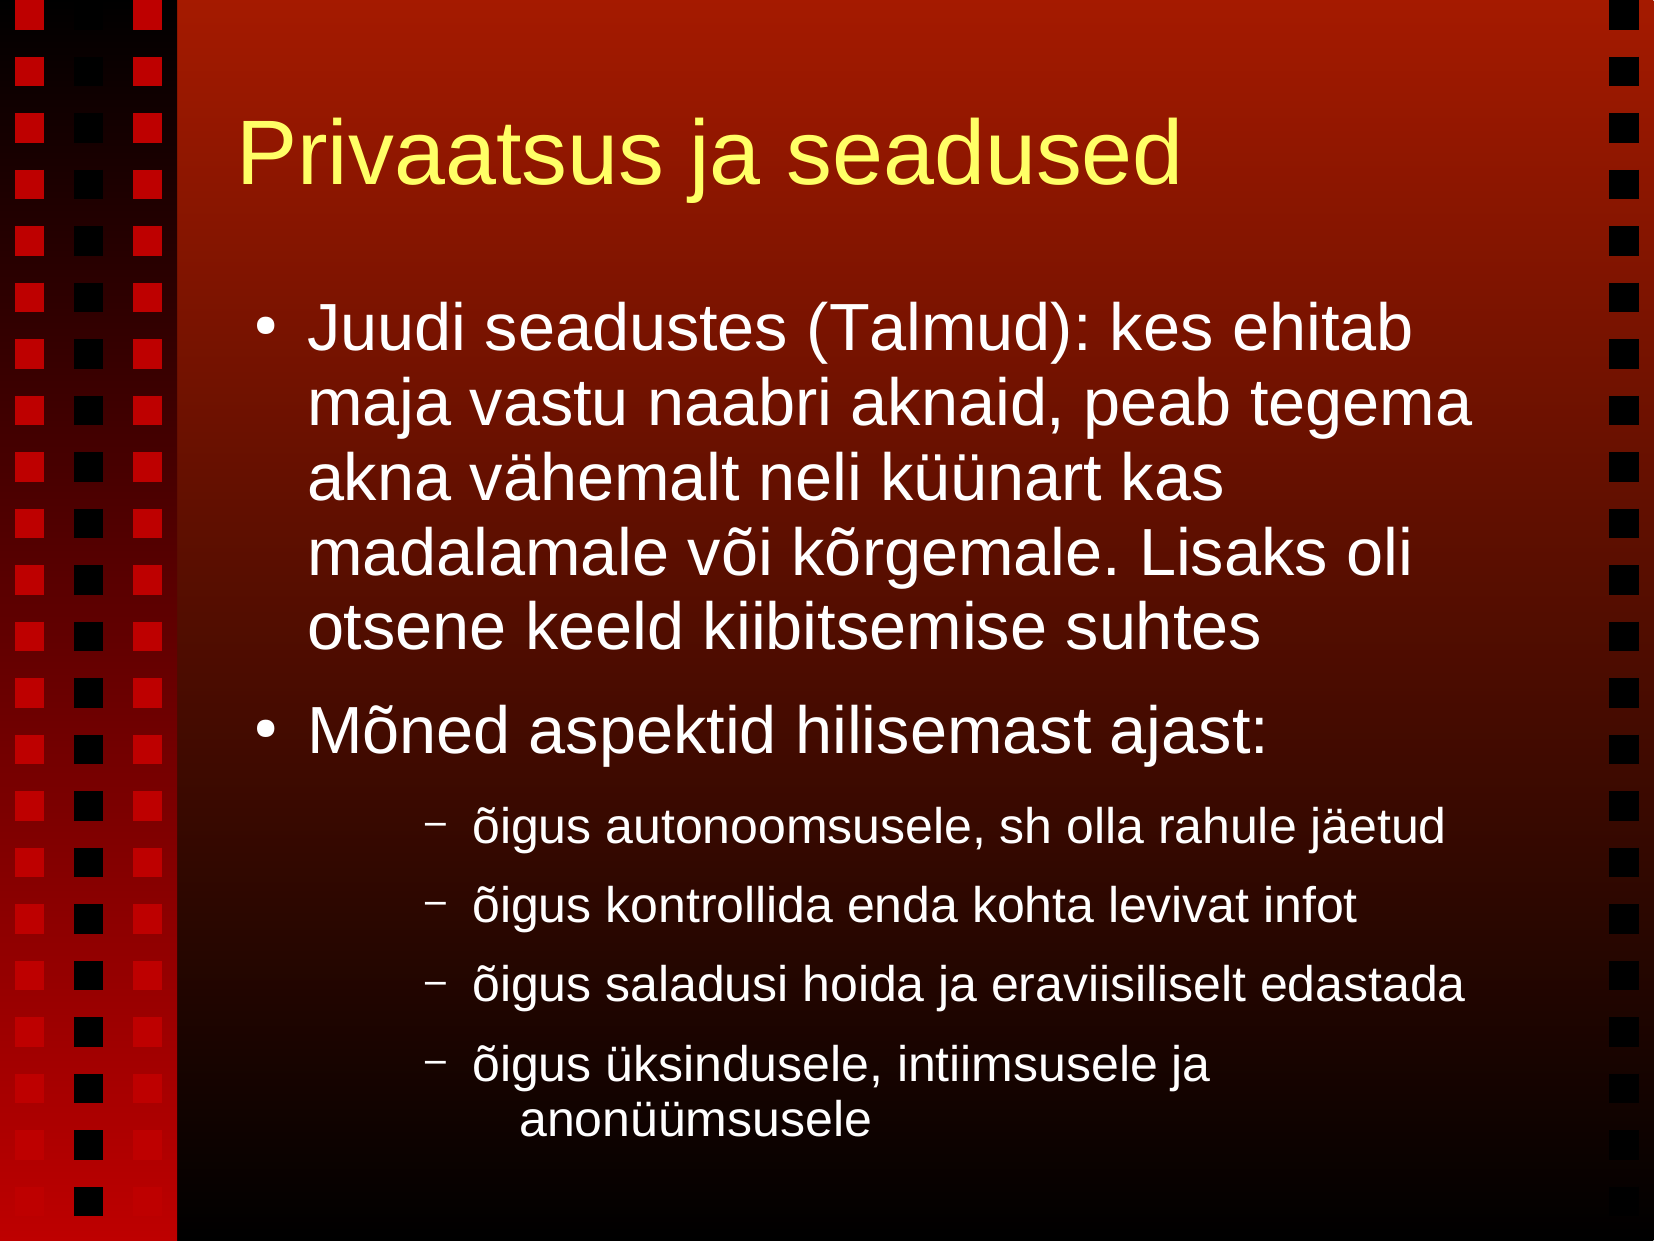

# Privaatsus ja seadused
Juudi seadustes (Talmud): kes ehitab maja vastu naabri aknaid, peab tegema akna vähemalt neli küünart kas madalamale või kõrgemale. Lisaks oli otsene keeld kiibitsemise suhtes
Mõned aspektid hilisemast ajast:
õigus autonoomsusele, sh olla rahule jäetud
õigus kontrollida enda kohta levivat infot
õigus saladusi hoida ja eraviisiliselt edastada
õigus üksindusele, intiimsusele ja anonüümsusele